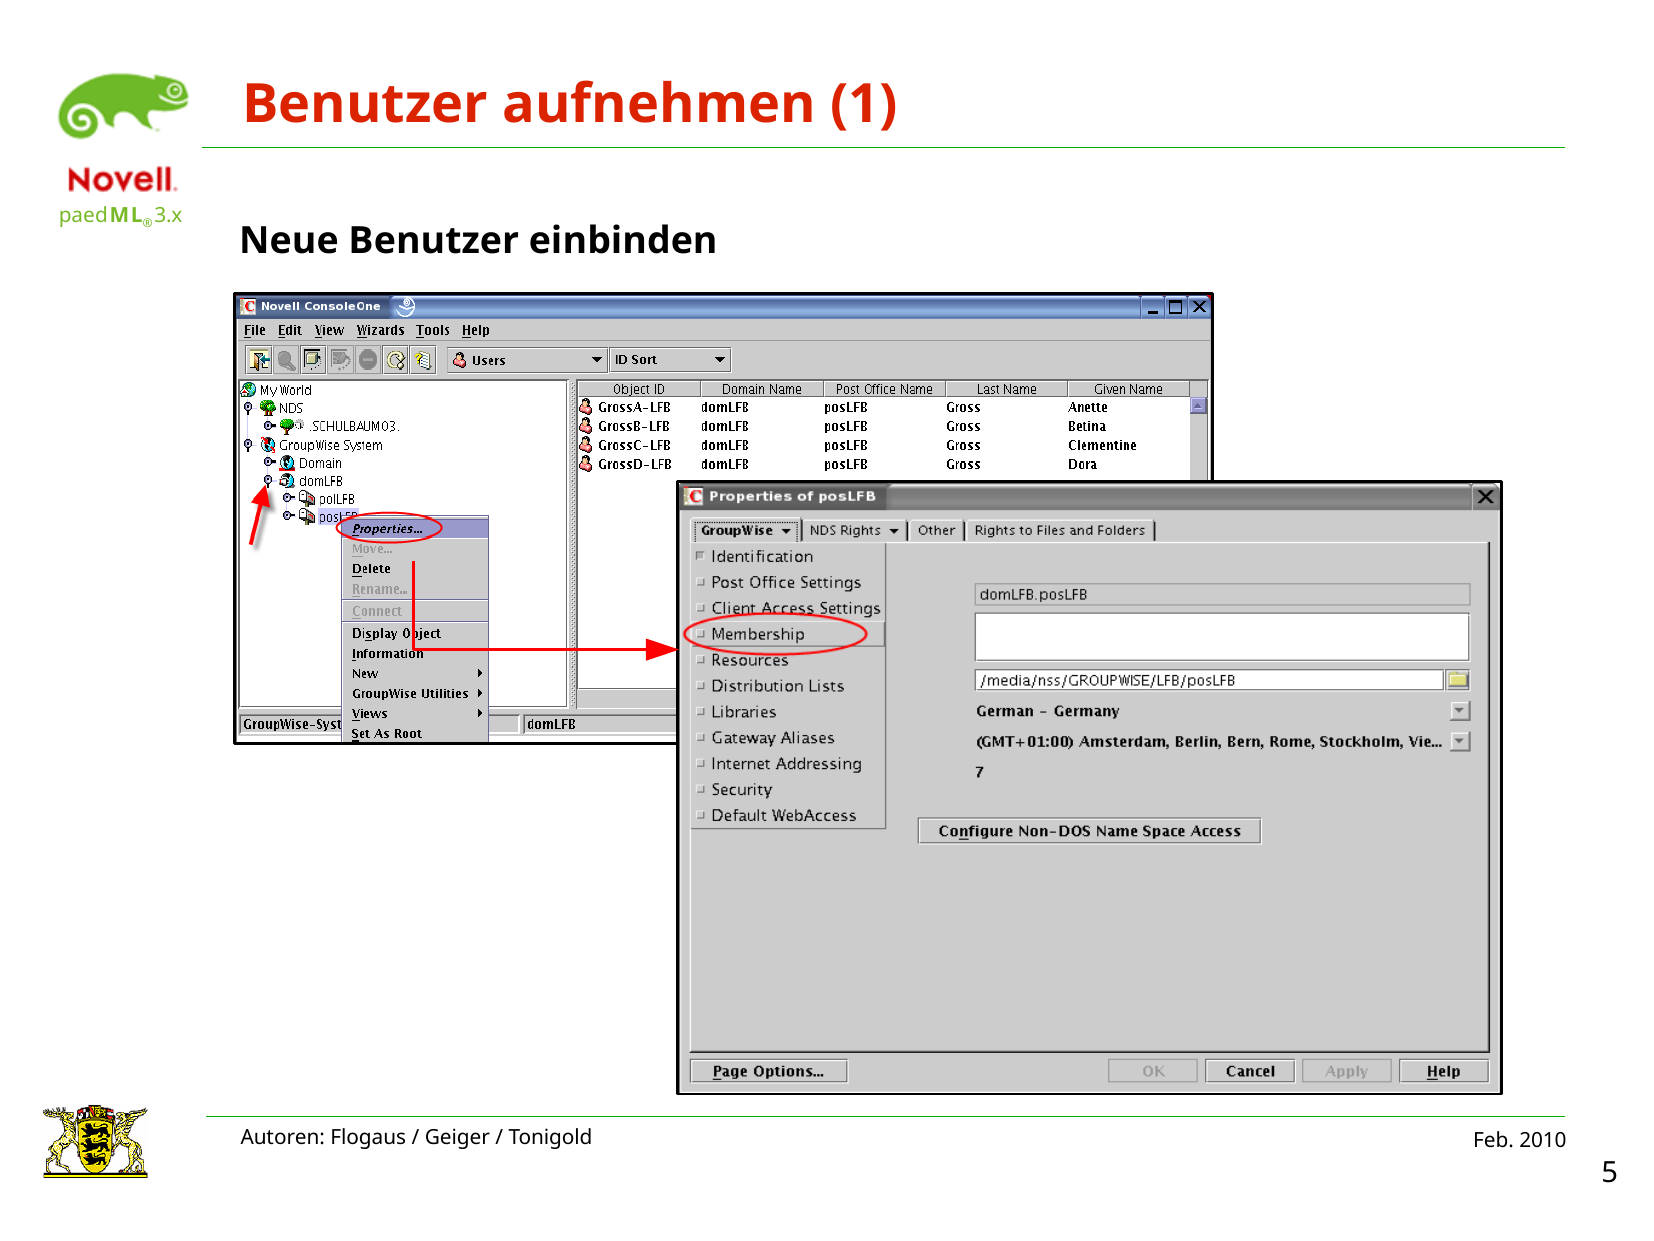

# Benutzer aufnehmen (1)
Neue Benutzer einbinden
Autoren: Flogaus / Geiger / Tonigold
Feb. 2010
5